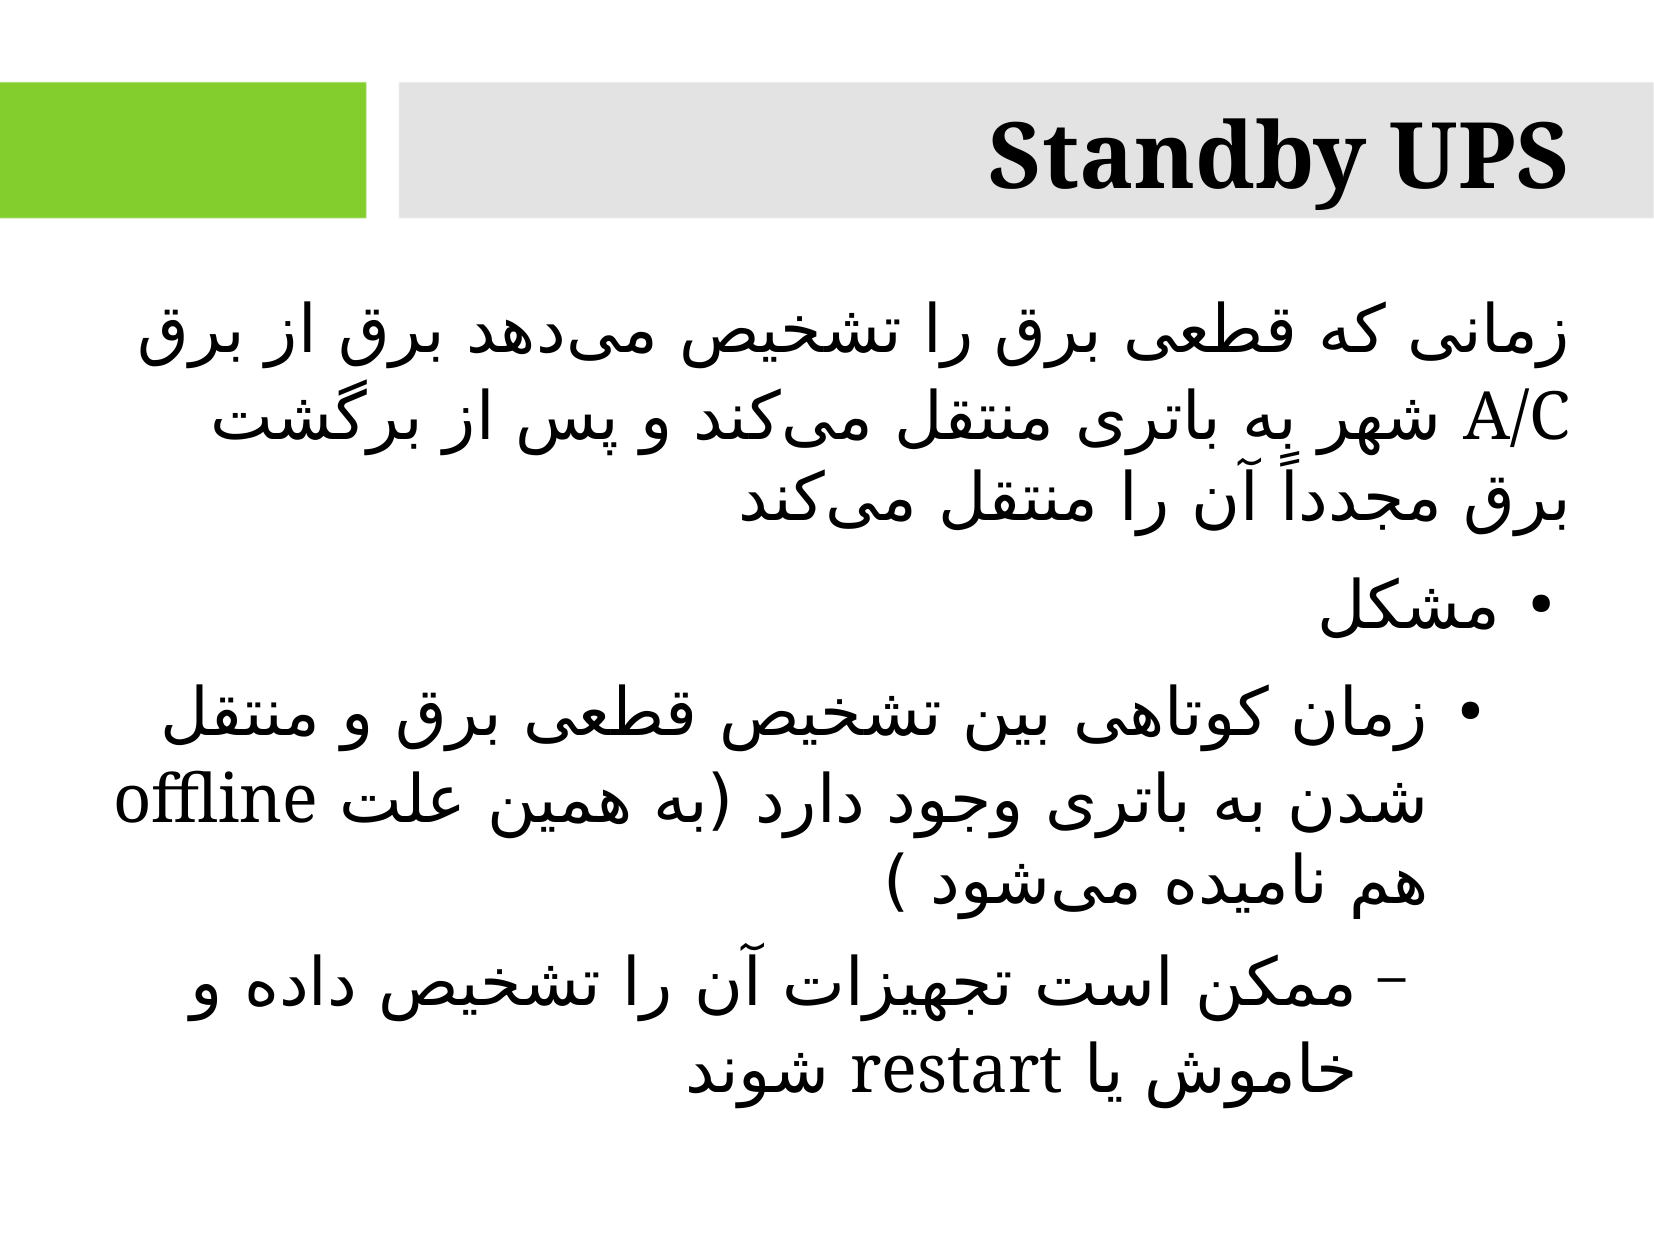

# Standby UPS
زمانی که قطعی برق را تشخیص می‌دهد برق از برق A/C شهر به باتری منتقل می‌کند و پس از برگشت برق مجدداً آن را منتقل می‌کند
مشکل
زمان کوتاهی بین تشخیص قطعی برق و منتقل شدن به باتری وجود دارد (به همین علت offline هم نامیده می‌شود )
ممکن است تجهیزات آن را تشخیص داده و خاموش یا restart شوند